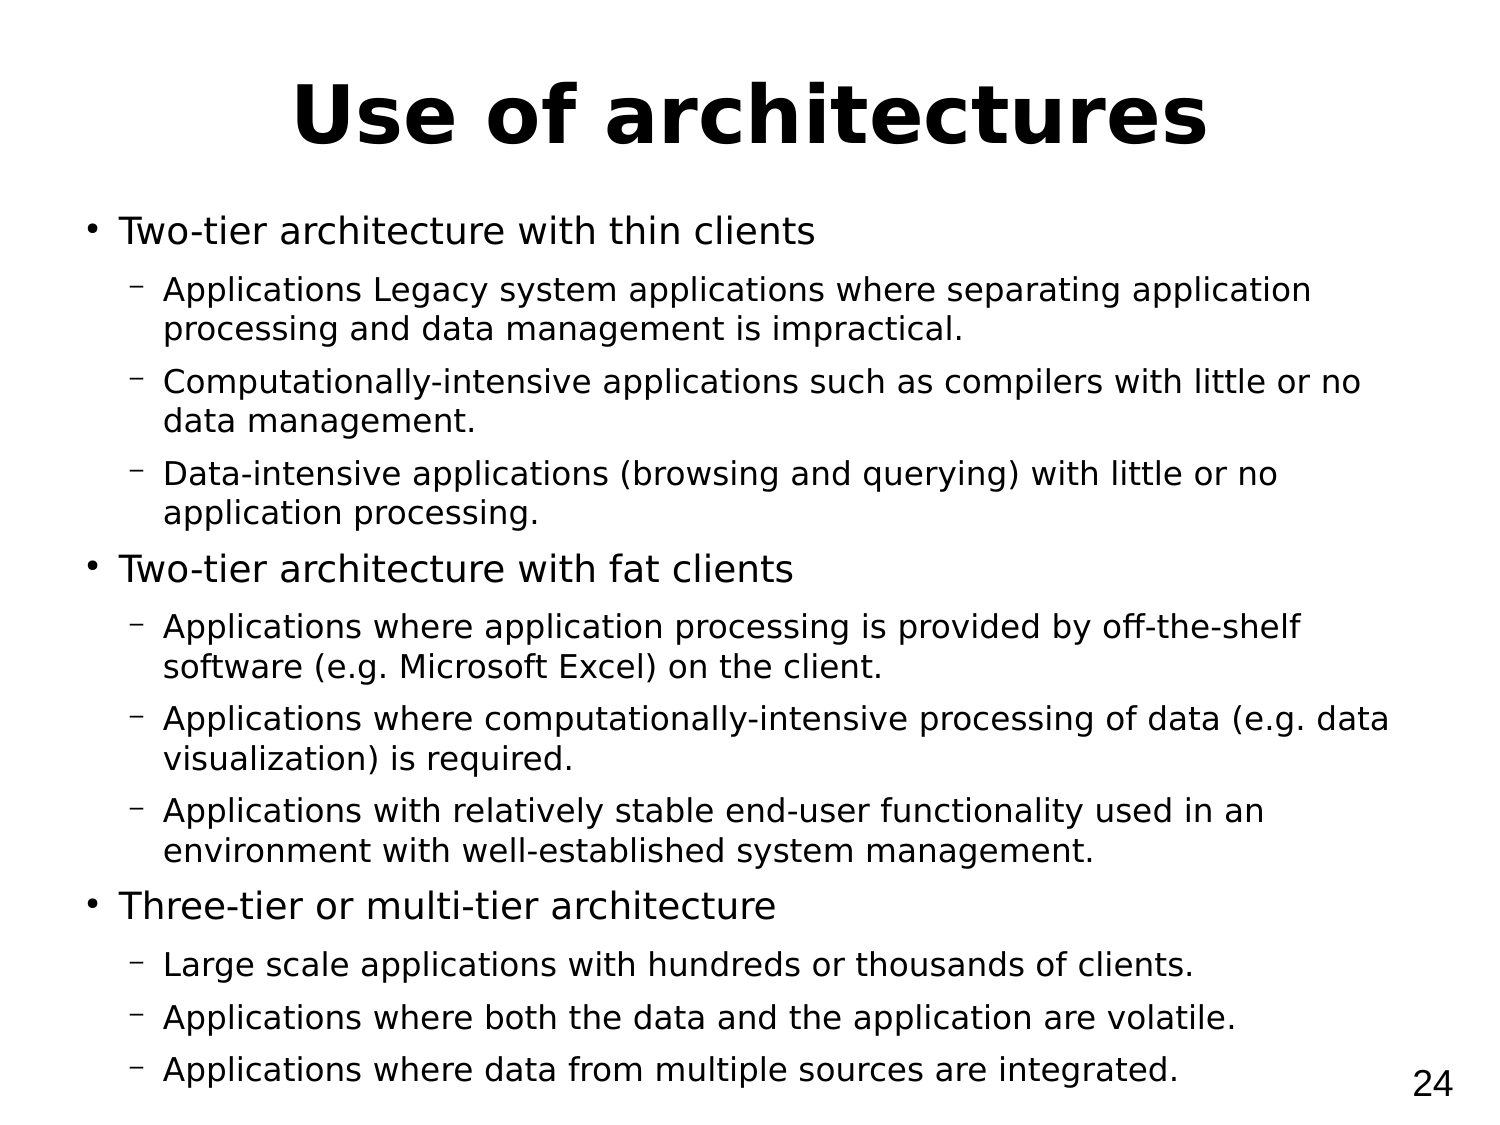

# Use of architectures
Two-tier architecture with thin clients
Applications Legacy system applications where separating application processing and data management is impractical.
Computationally-intensive applications such as compilers with little or no data management.
Data-intensive applications (browsing and querying) with little or no application processing.
Two-tier architecture with fat clients
Applications where application processing is provided by off-the-shelf software (e.g. Microsoft Excel) on the client.
Applications where computationally-intensive processing of data (e.g. data visualization) is required.
Applications with relatively stable end-user functionality used in an environment with well-established system management.
Three-tier or multi-tier architecture
Large scale applications with hundreds or thousands of clients.
Applications where both the data and the application are volatile.
Applications where data from multiple sources are integrated.